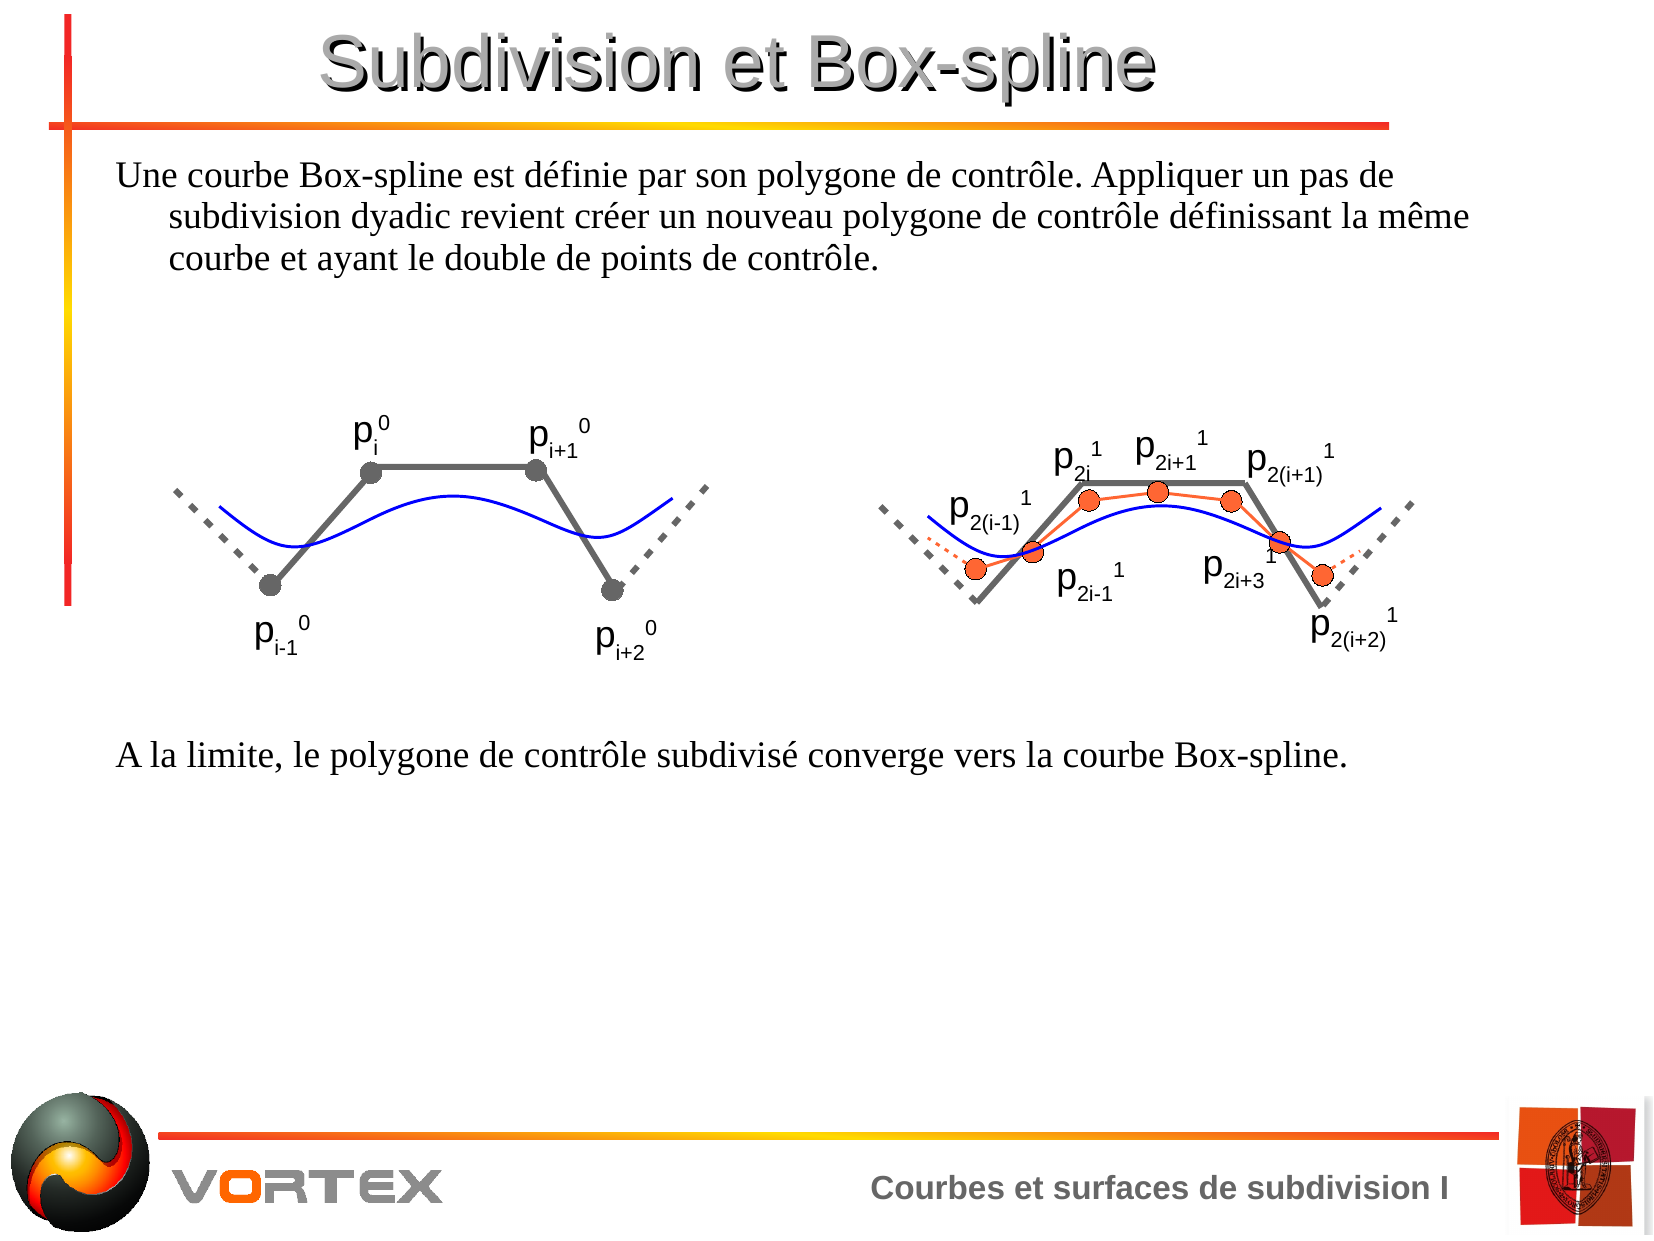

# Subdivision et Box-spline
Une courbe Box-spline est définie par son polygone de contrôle. Appliquer un pas de subdivision dyadic revient créer un nouveau polygone de contrôle définissant la même courbe et ayant le double de points de contrôle.
A la limite, le polygone de contrôle subdivisé converge vers la courbe Box-spline.
pi0
pi+10
pi-10
pi+20
p2i+11
p2i1
p2(i+1)1
p2(i-1)1
p2i+31
p2i-11
p2(i+2)1